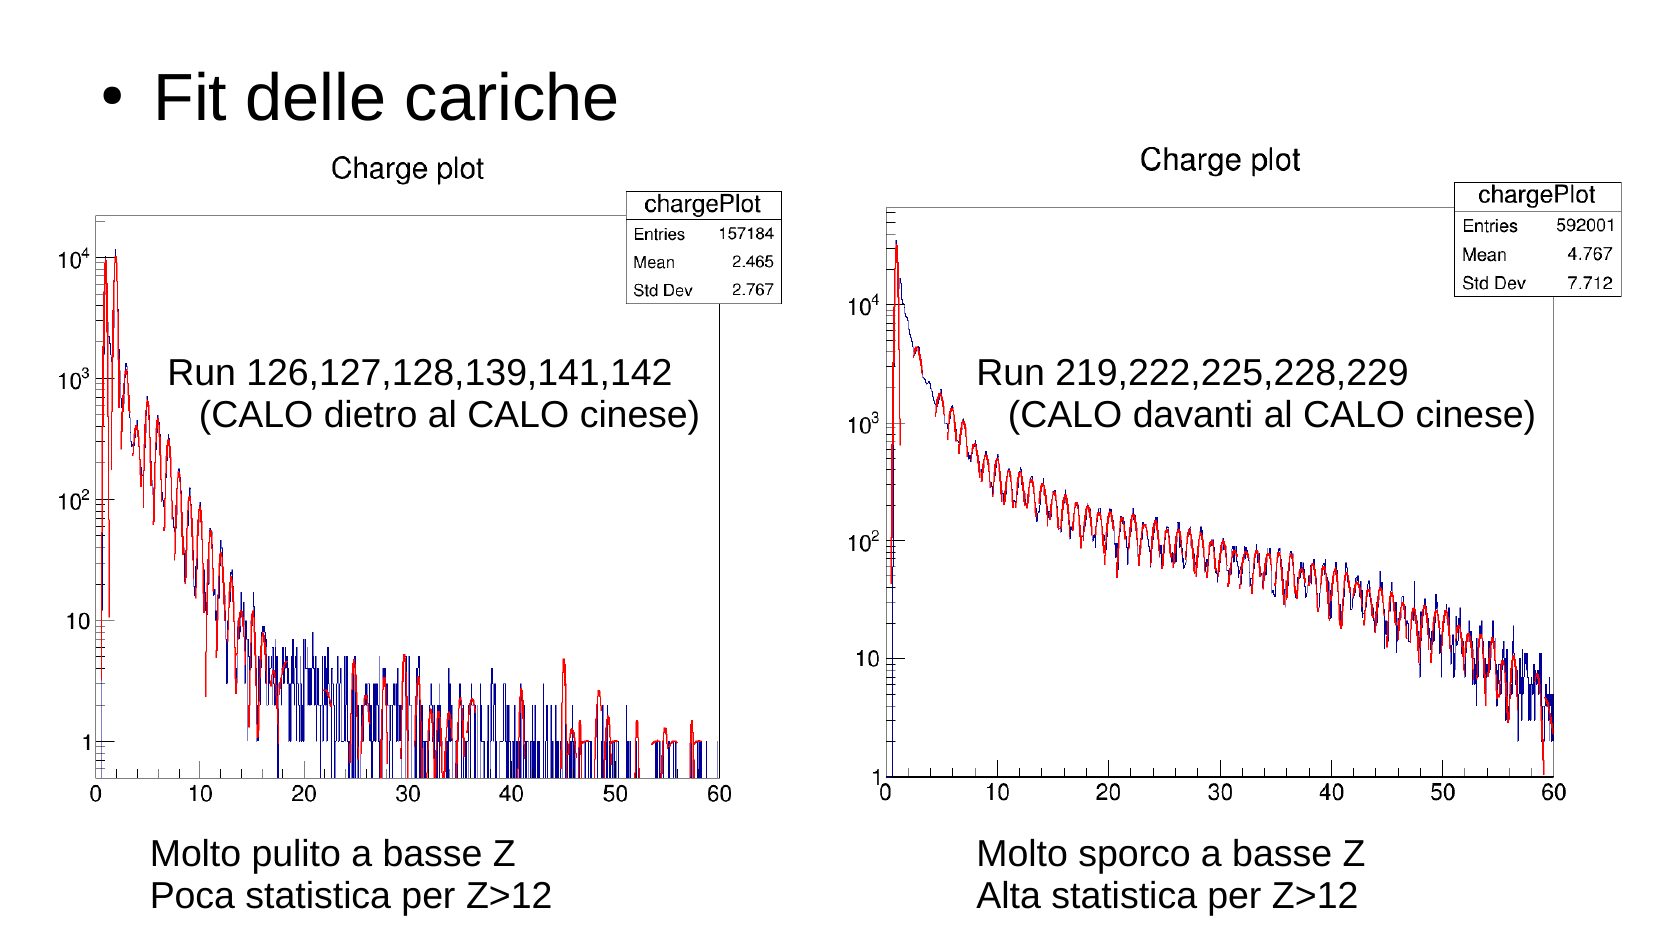

# Fit delle cariche
Run 126,127,128,139,141,142
 (CALO dietro al CALO cinese)
Run 219,222,225,228,229
 (CALO davanti al CALO cinese)
Molto pulito a basse Z
Poca statistica per Z>12
Molto sporco a basse Z
Alta statistica per Z>12